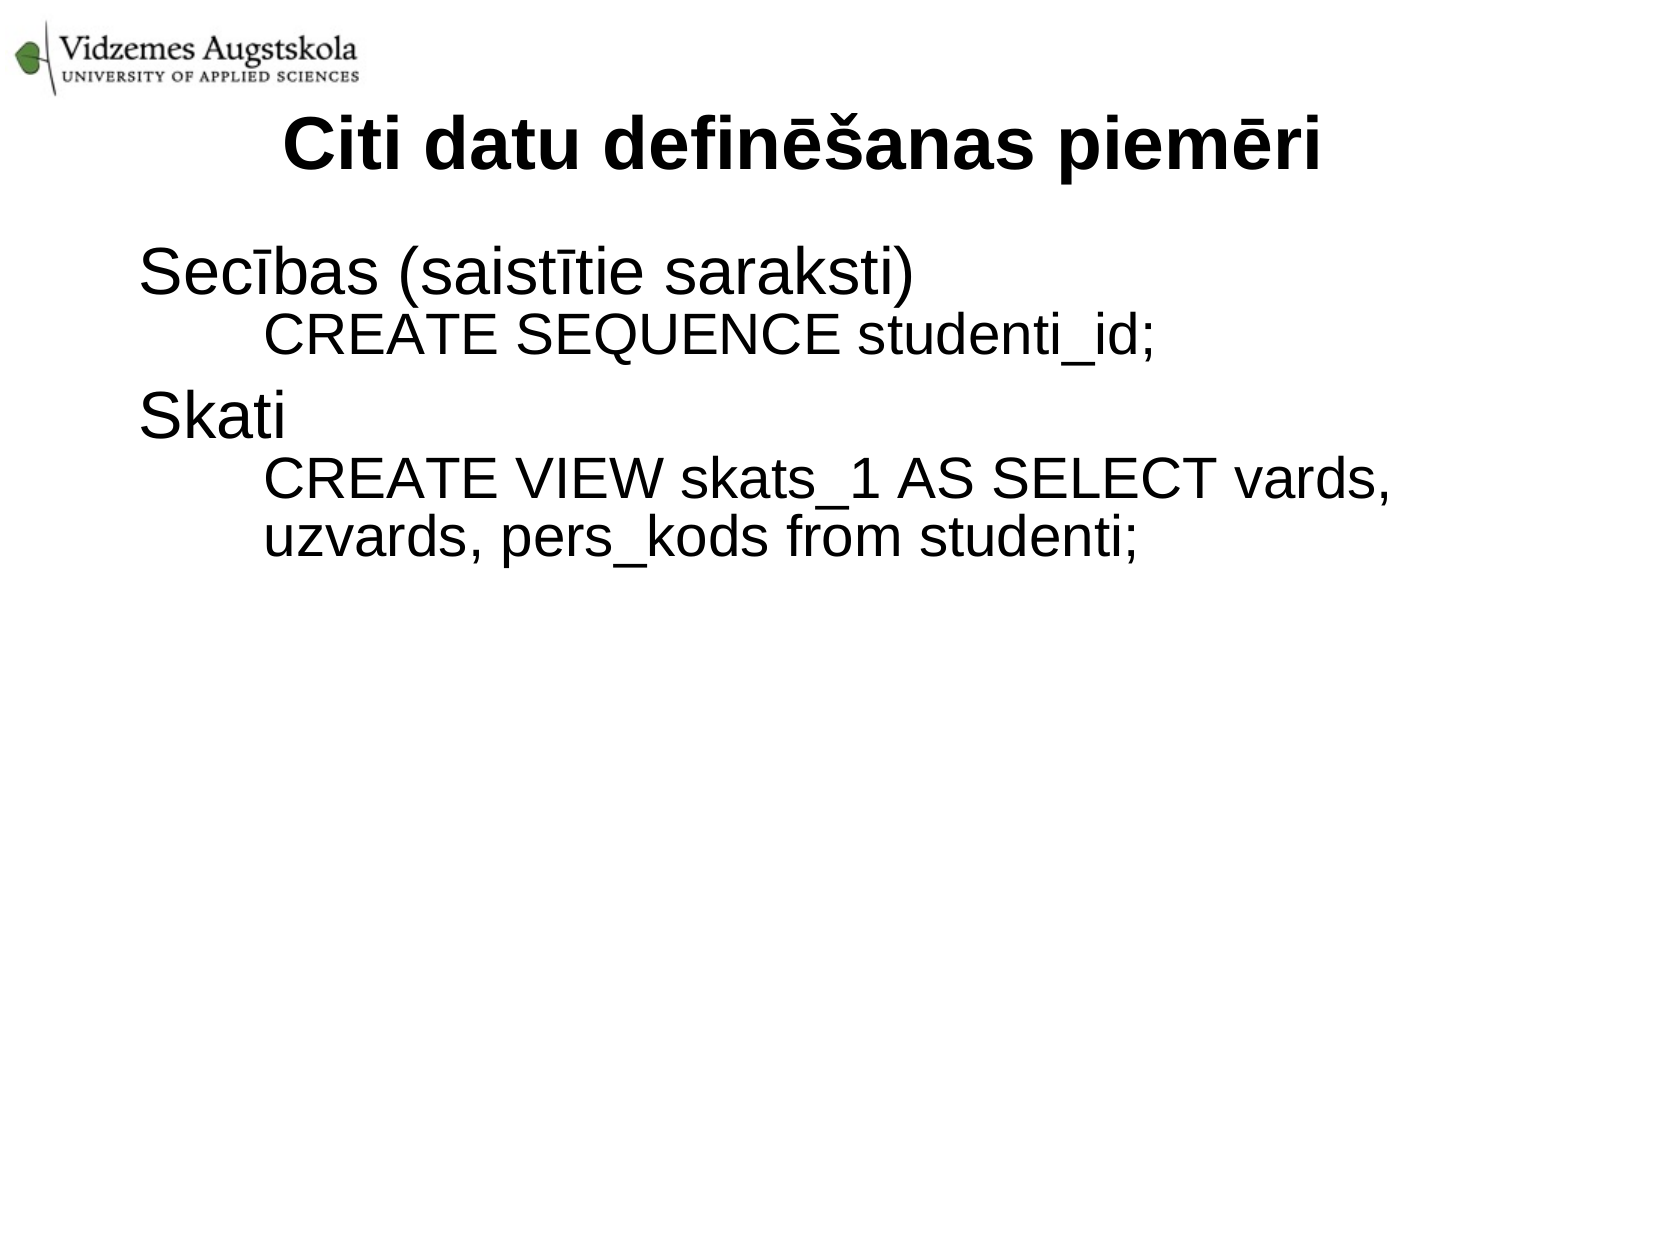

# Citi datu definēšanas piemēri
Secības (saistītie saraksti)
CREATE SEQUENCE studenti_id;
Skati
CREATE VIEW skats_1 AS SELECT vards, uzvards, pers_kods from studenti;